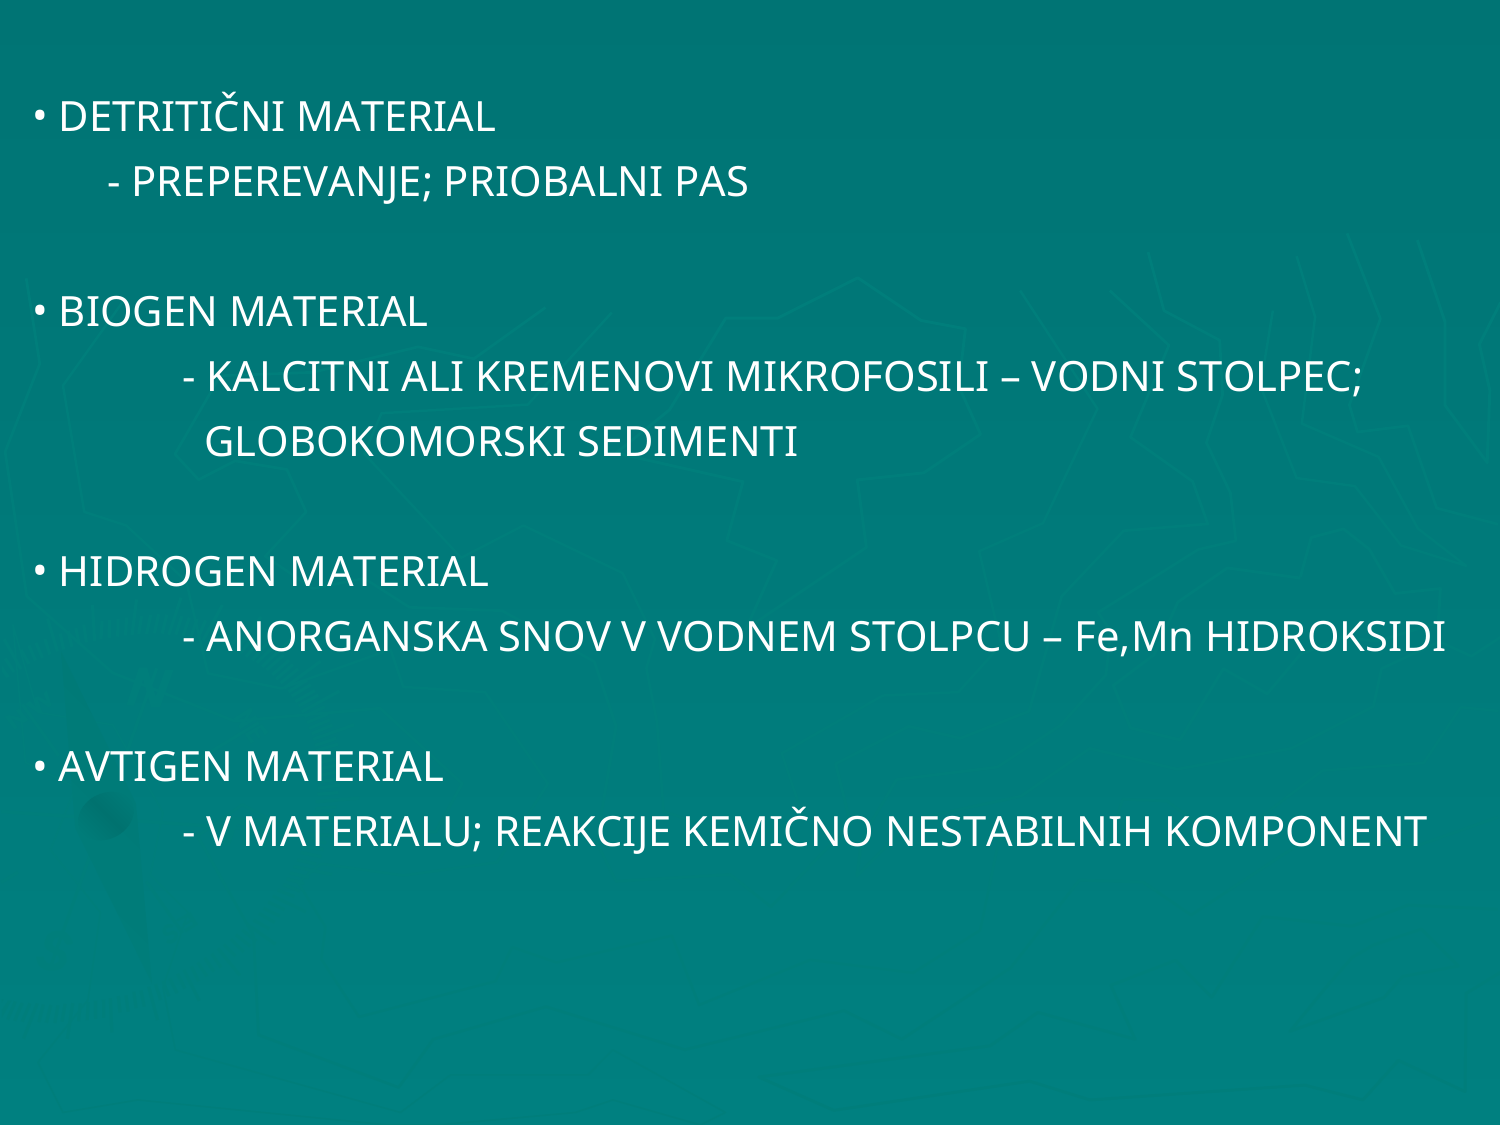

DETRITIČNI MATERIAL
- PREPEREVANJE; PRIOBALNI PAS
 BIOGEN MATERIAL
	- KALCITNI ALI KREMENOVI MIKROFOSILI – VODNI STOLPEC;
	 GLOBOKOMORSKI SEDIMENTI
 HIDROGEN MATERIAL
	- ANORGANSKA SNOV V VODNEM STOLPCU – Fe,Mn HIDROKSIDI
 AVTIGEN MATERIAL
	- V MATERIALU; REAKCIJE KEMIČNO NESTABILNIH KOMPONENT